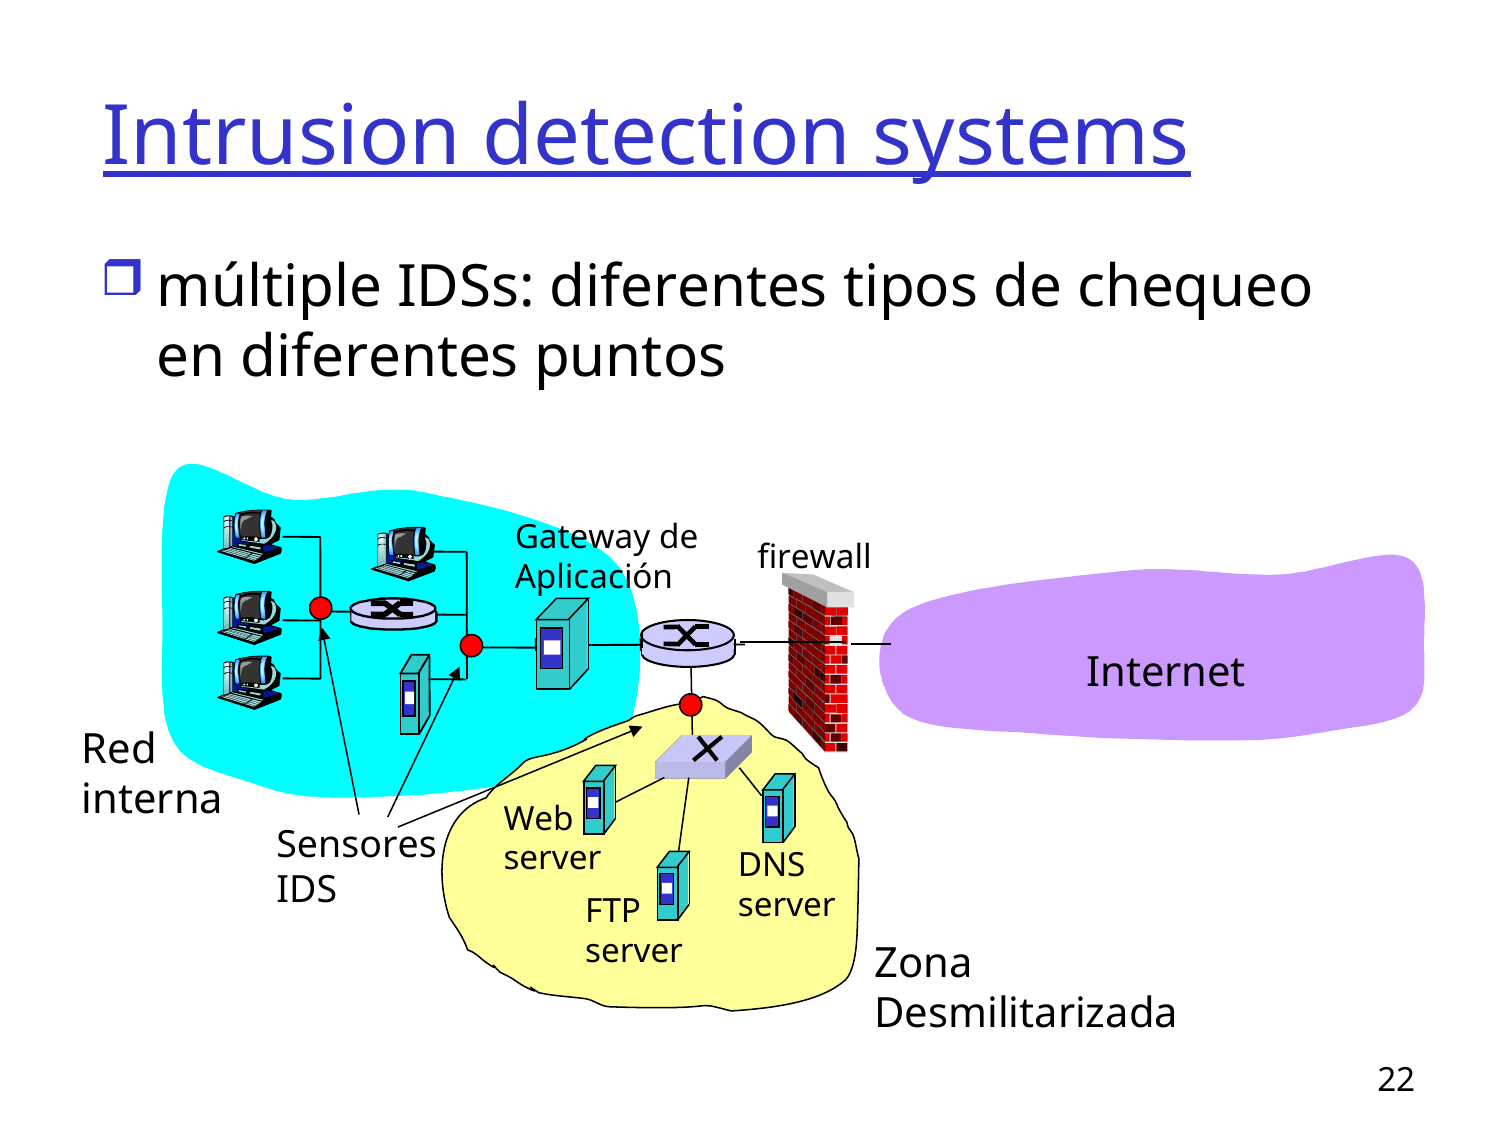

# Intrusion detection systems
múltiple IDSs: diferentes tipos de chequeo en diferentes puntos
Gateway de
Aplicación
firewall
Internet
Red
interna
Web
server
Sensores
IDS
DNS
server
FTP
server
Zona
Desmilitarizada
22